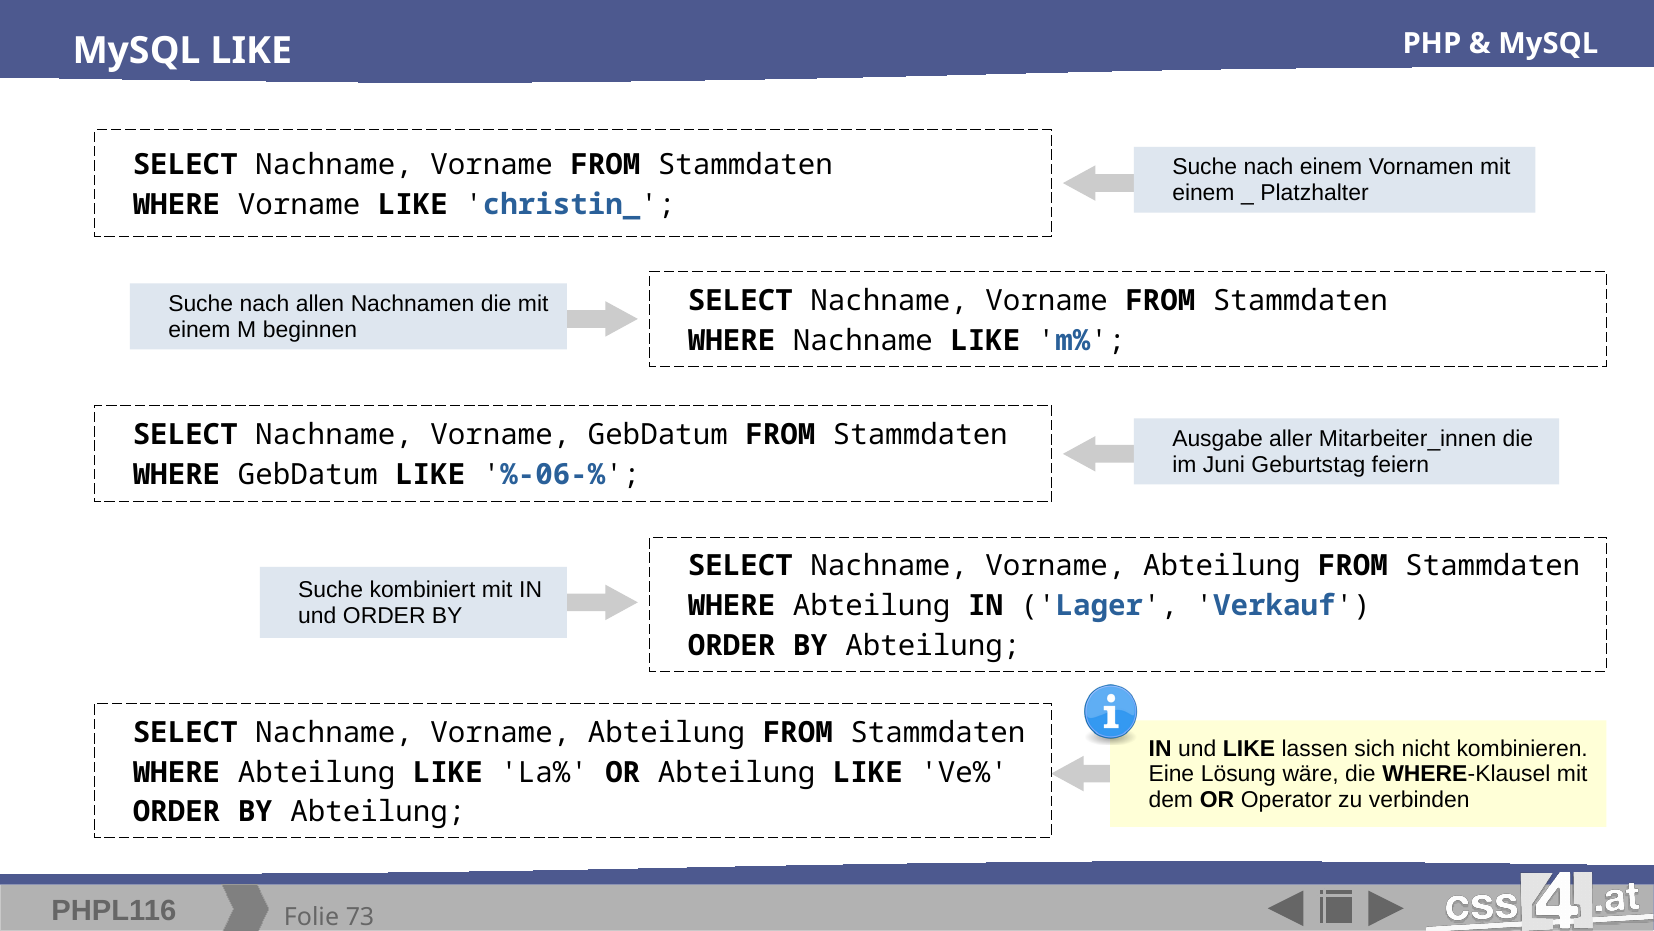

PHP & MySQL
MySQL LIKE
SELECT Nachname, Vorname FROM Stammdaten
WHERE Vorname LIKE 'christin_';
Suche nach einem Vornamen mit einem _ Platzhalter
SELECT Nachname, Vorname FROM Stammdaten
WHERE Nachname LIKE 'm%';
Suche nach allen Nachnamen die mit einem M beginnen
SELECT Nachname, Vorname, GebDatum FROM Stammdaten
WHERE GebDatum LIKE '%-06-%';
Ausgabe aller Mitarbeiter_innen die im Juni Geburtstag feiern
SELECT Nachname, Vorname, Abteilung FROM Stammdaten
WHERE Abteilung IN ('Lager', 'Verkauf')
ORDER BY Abteilung;
Suche kombiniert mit IN
und ORDER BY
SELECT Nachname, Vorname, Abteilung FROM Stammdaten
WHERE Abteilung LIKE 'La%' OR Abteilung LIKE 'Ve%'
ORDER BY Abteilung;
IN und LIKE lassen sich nicht kombinieren.
Eine Lösung wäre, die WHERE-Klausel mit dem OR Operator zu verbinden
PHPL116
Folie